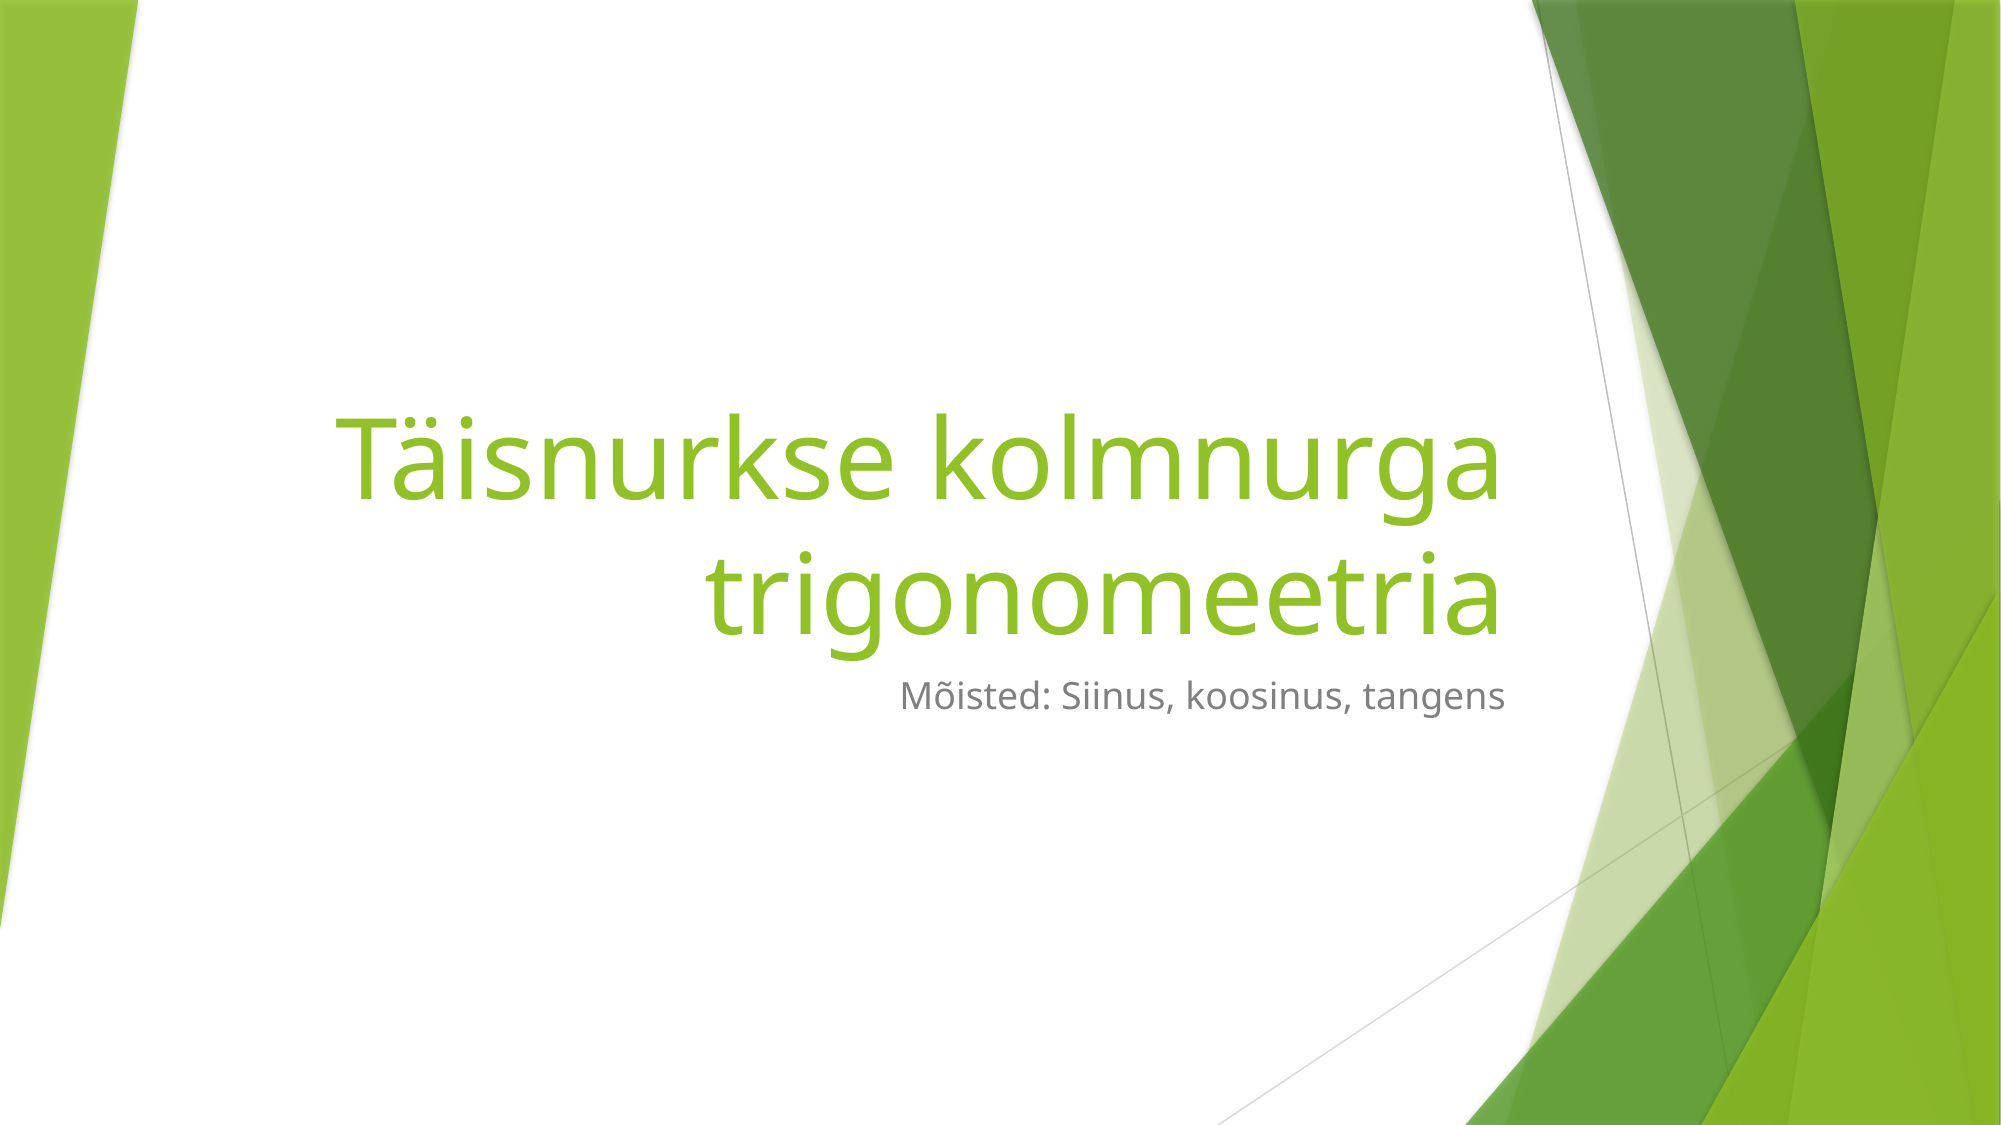

# Täisnurkse kolmnurga trigonomeetria
Mõisted: Siinus, koosinus, tangens